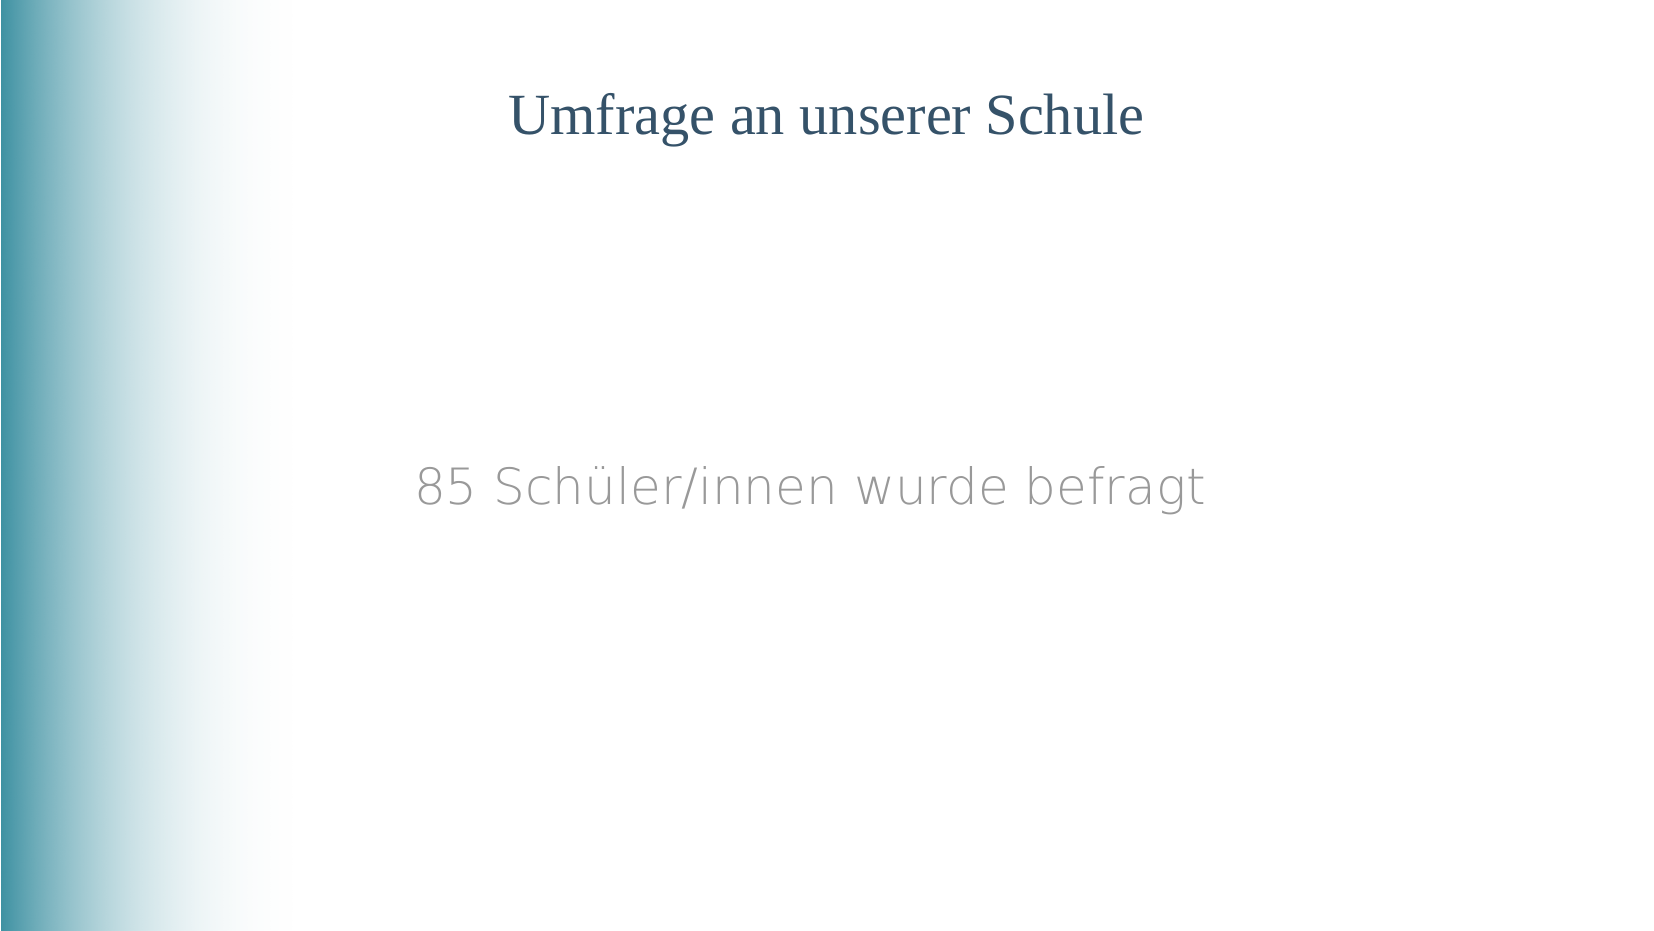

# Umfrage an unserer Schule
85 Schüler/innen wurde befragt